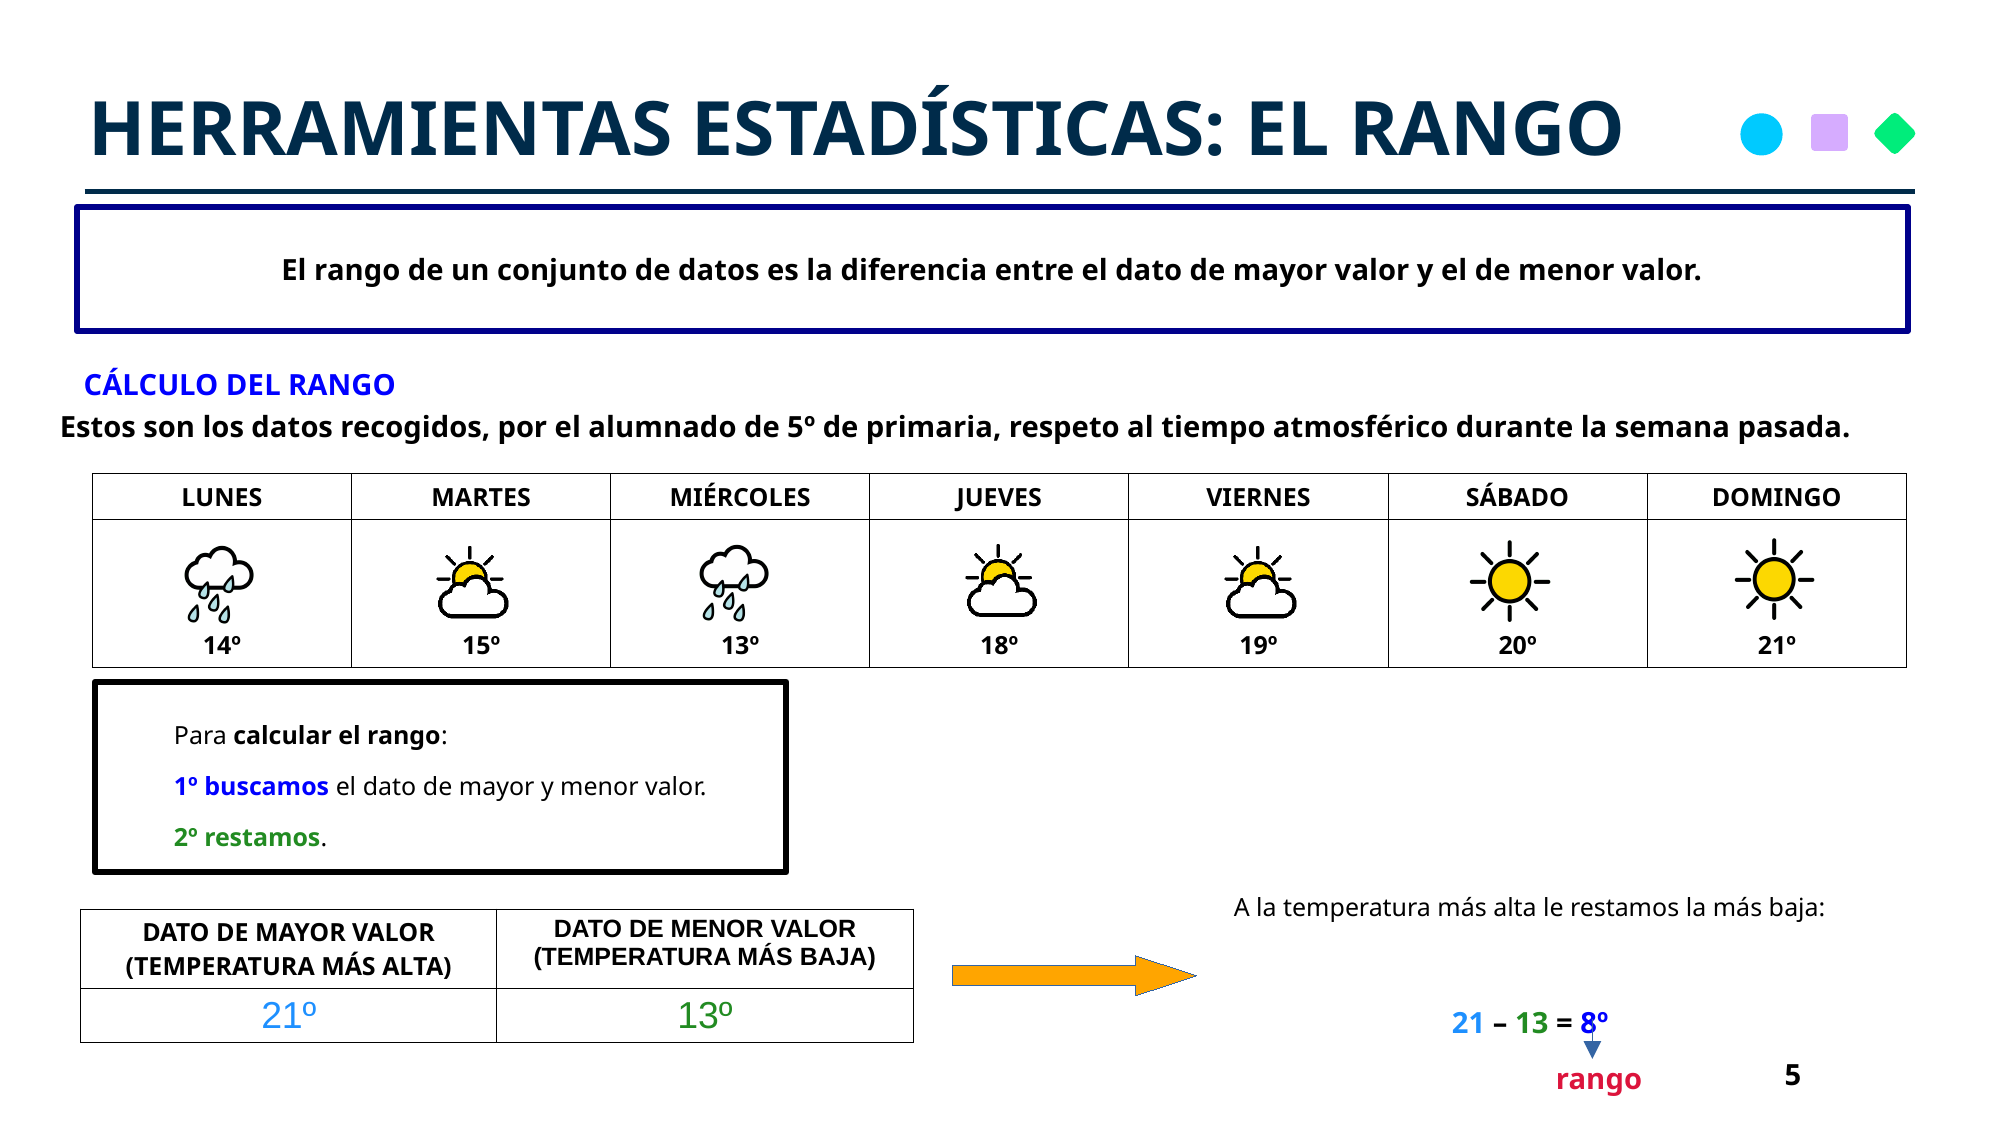

# HERRAMIENTAS ESTADÍSTICAS: EL RANGO
El rango de un conjunto de datos es la diferencia entre el dato de mayor valor y el de menor valor.
CÁLCULO DEL RANGO
Estos son los datos recogidos, por el alumnado de 5º de primaria, respeto al tiempo atmosférico durante la semana pasada.
| LUNES | MARTES | MIÉRCOLES | JUEVES | VIERNES | SÁBADO | DOMINGO |
| --- | --- | --- | --- | --- | --- | --- |
| 14º | 15º | 13º | 18º | 19º | 20º | 21º |
Para calcular el rango:
1º buscamos el dato de mayor y menor valor.
2º restamos.
A la temperatura más alta le restamos la más baja:
21 – 13 = 8º
| DATO DE MAYOR VALOR (TEMPERATURA MÁS ALTA) | DATO DE MENOR VALOR (TEMPERATURA MÁS BAJA) |
| --- | --- |
| 21º | 13º |
rango